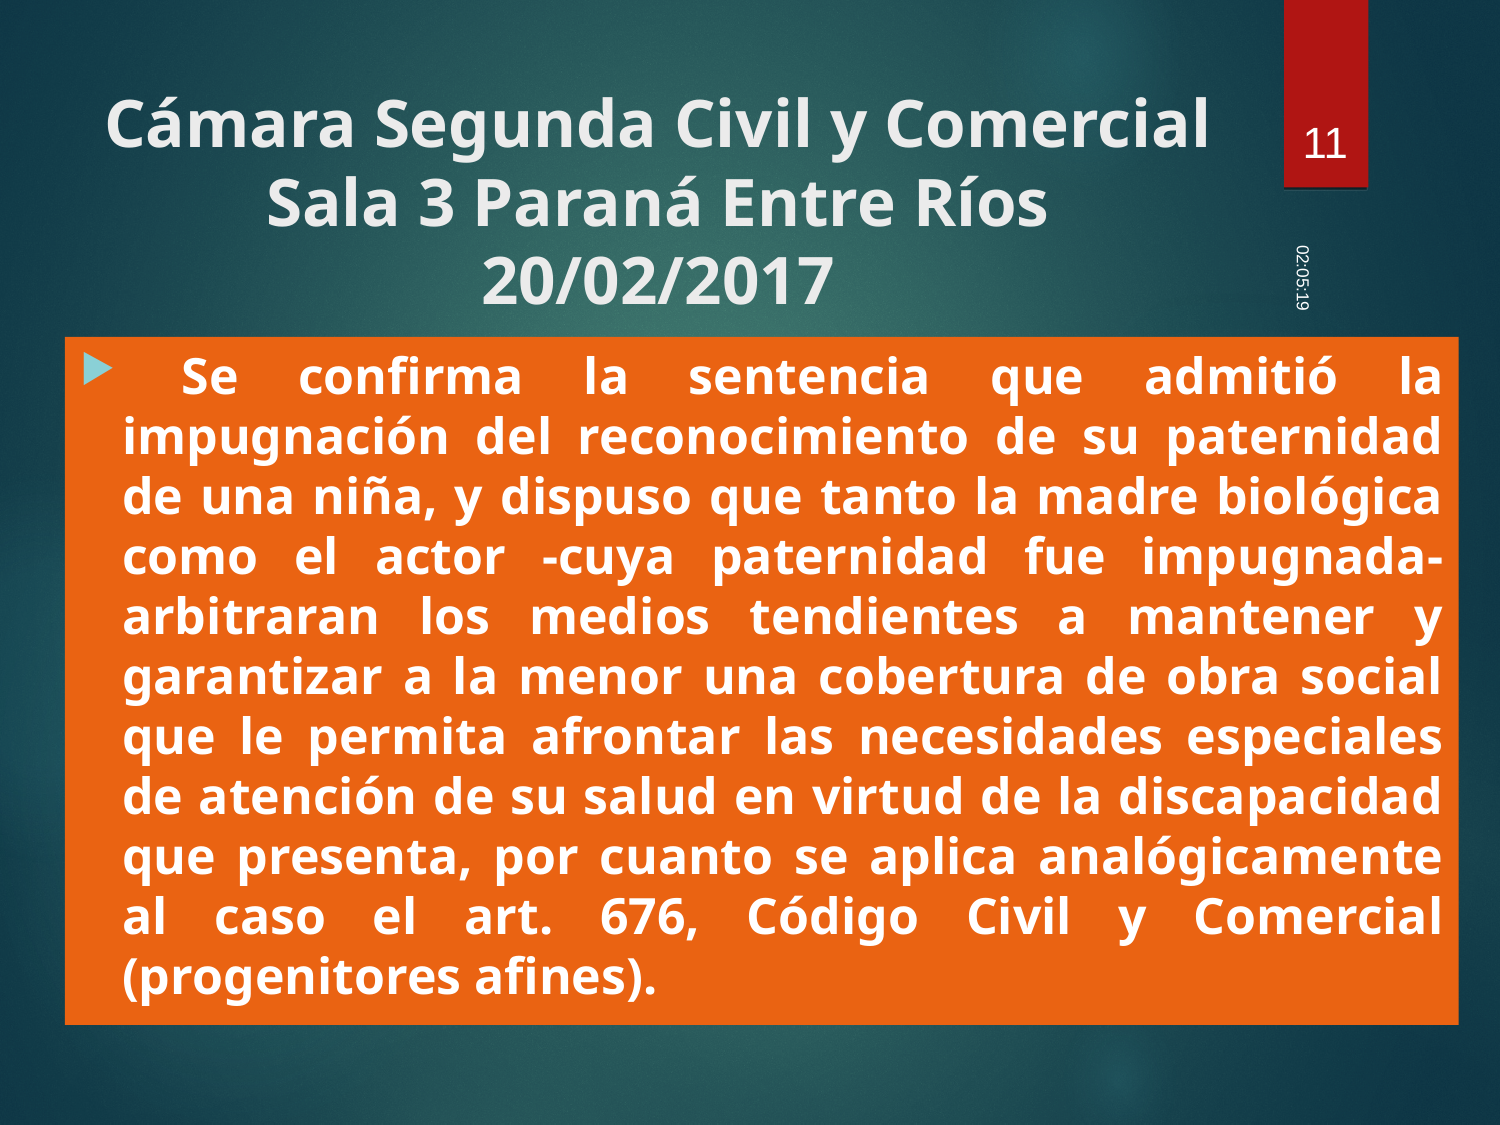

# Cámara Segunda Civil y Comercial Sala 3 Paraná Entre Ríos 20/02/2017
02:48:03
 Se confirma la sentencia que admitió la impugnación del reconocimiento de su paternidad de una niña, y dispuso que tanto la madre biológica como el actor -cuya paternidad fue impugnada- arbitraran los medios tendientes a mantener y garantizar a la menor una cobertura de obra social que le permita afrontar las necesidades especiales de atención de su salud en virtud de la discapacidad que presenta, por cuanto se aplica analógicamente al caso el art. 676, Código Civil y Comercial (progenitores afines).